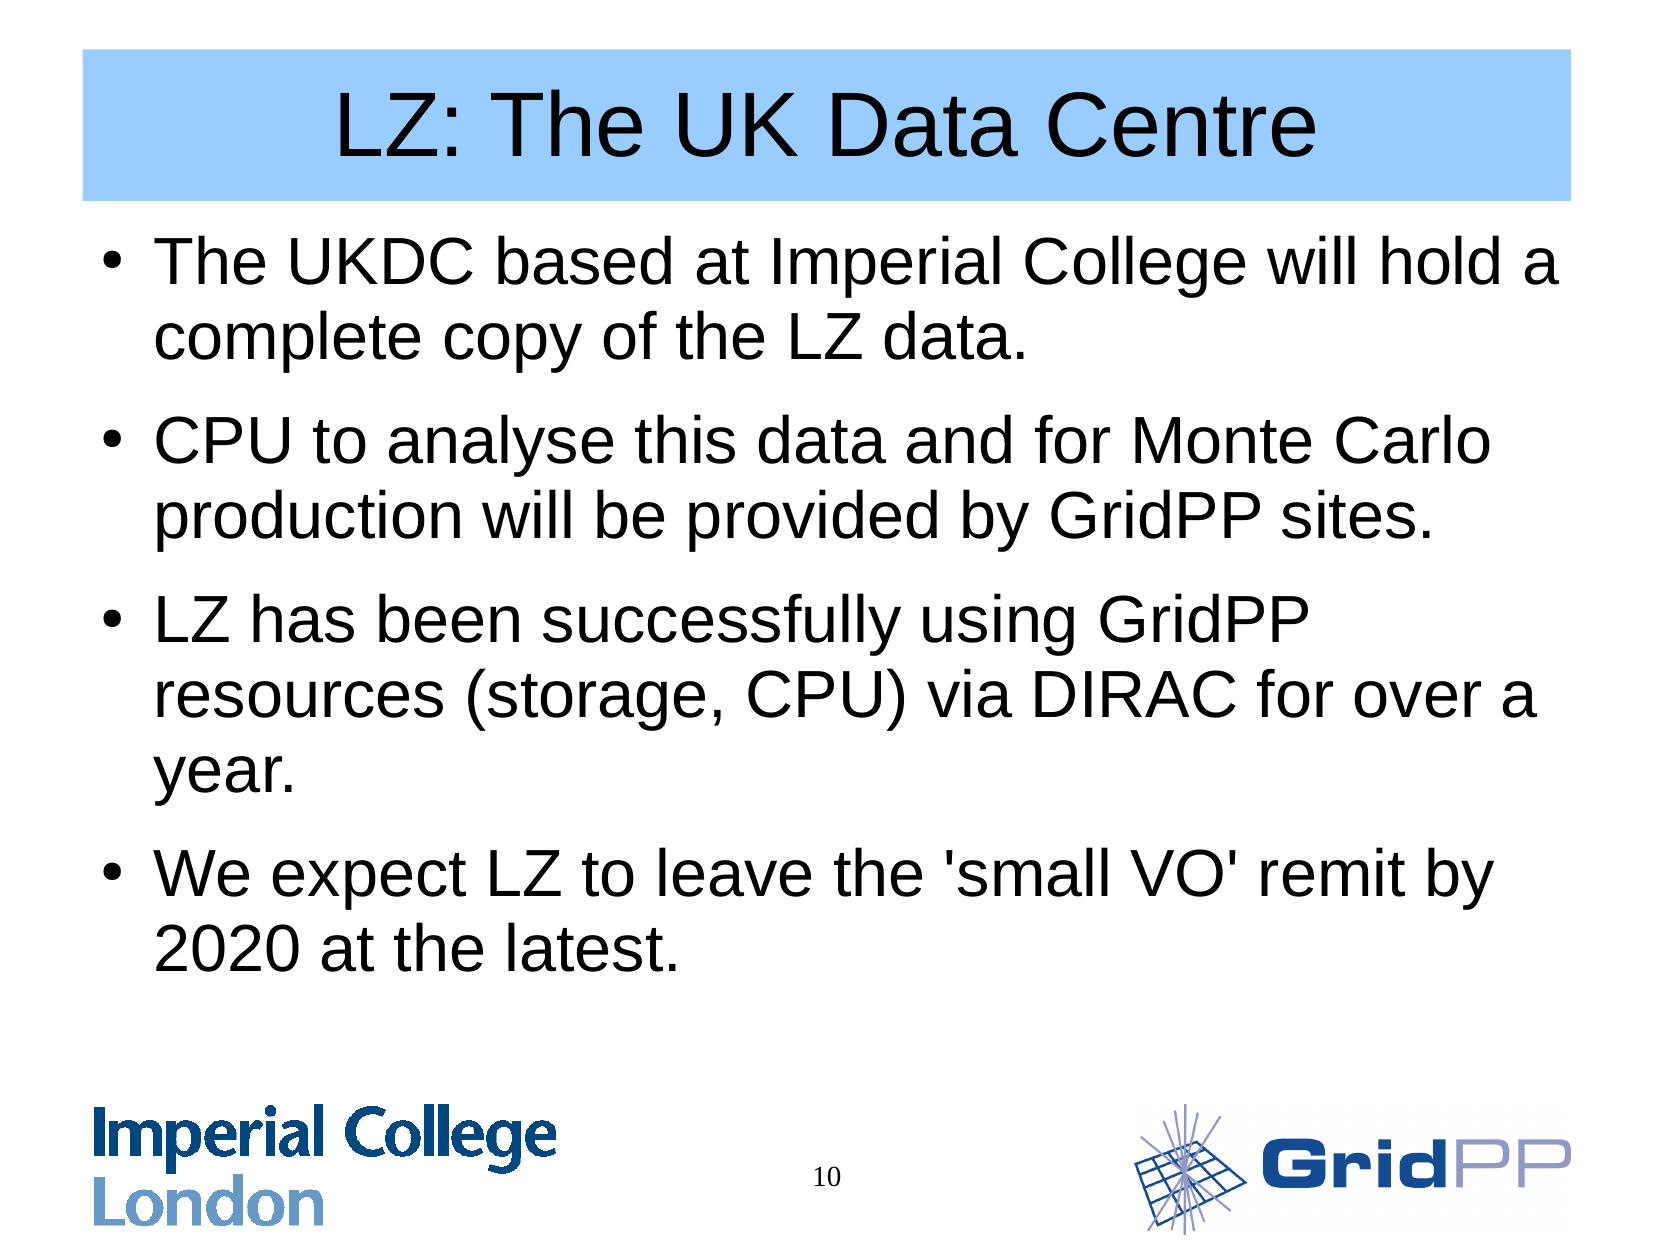

# LZ: The UK Data Centre
The UKDC based at Imperial College will hold a complete copy of the LZ data.
CPU to analyse this data and for Monte Carlo production will be provided by GridPP sites.
LZ has been successfully using GridPP resources (storage, CPU) via DIRAC for over a year.
We expect LZ to leave the 'small VO' remit by 2020 at the latest.
10